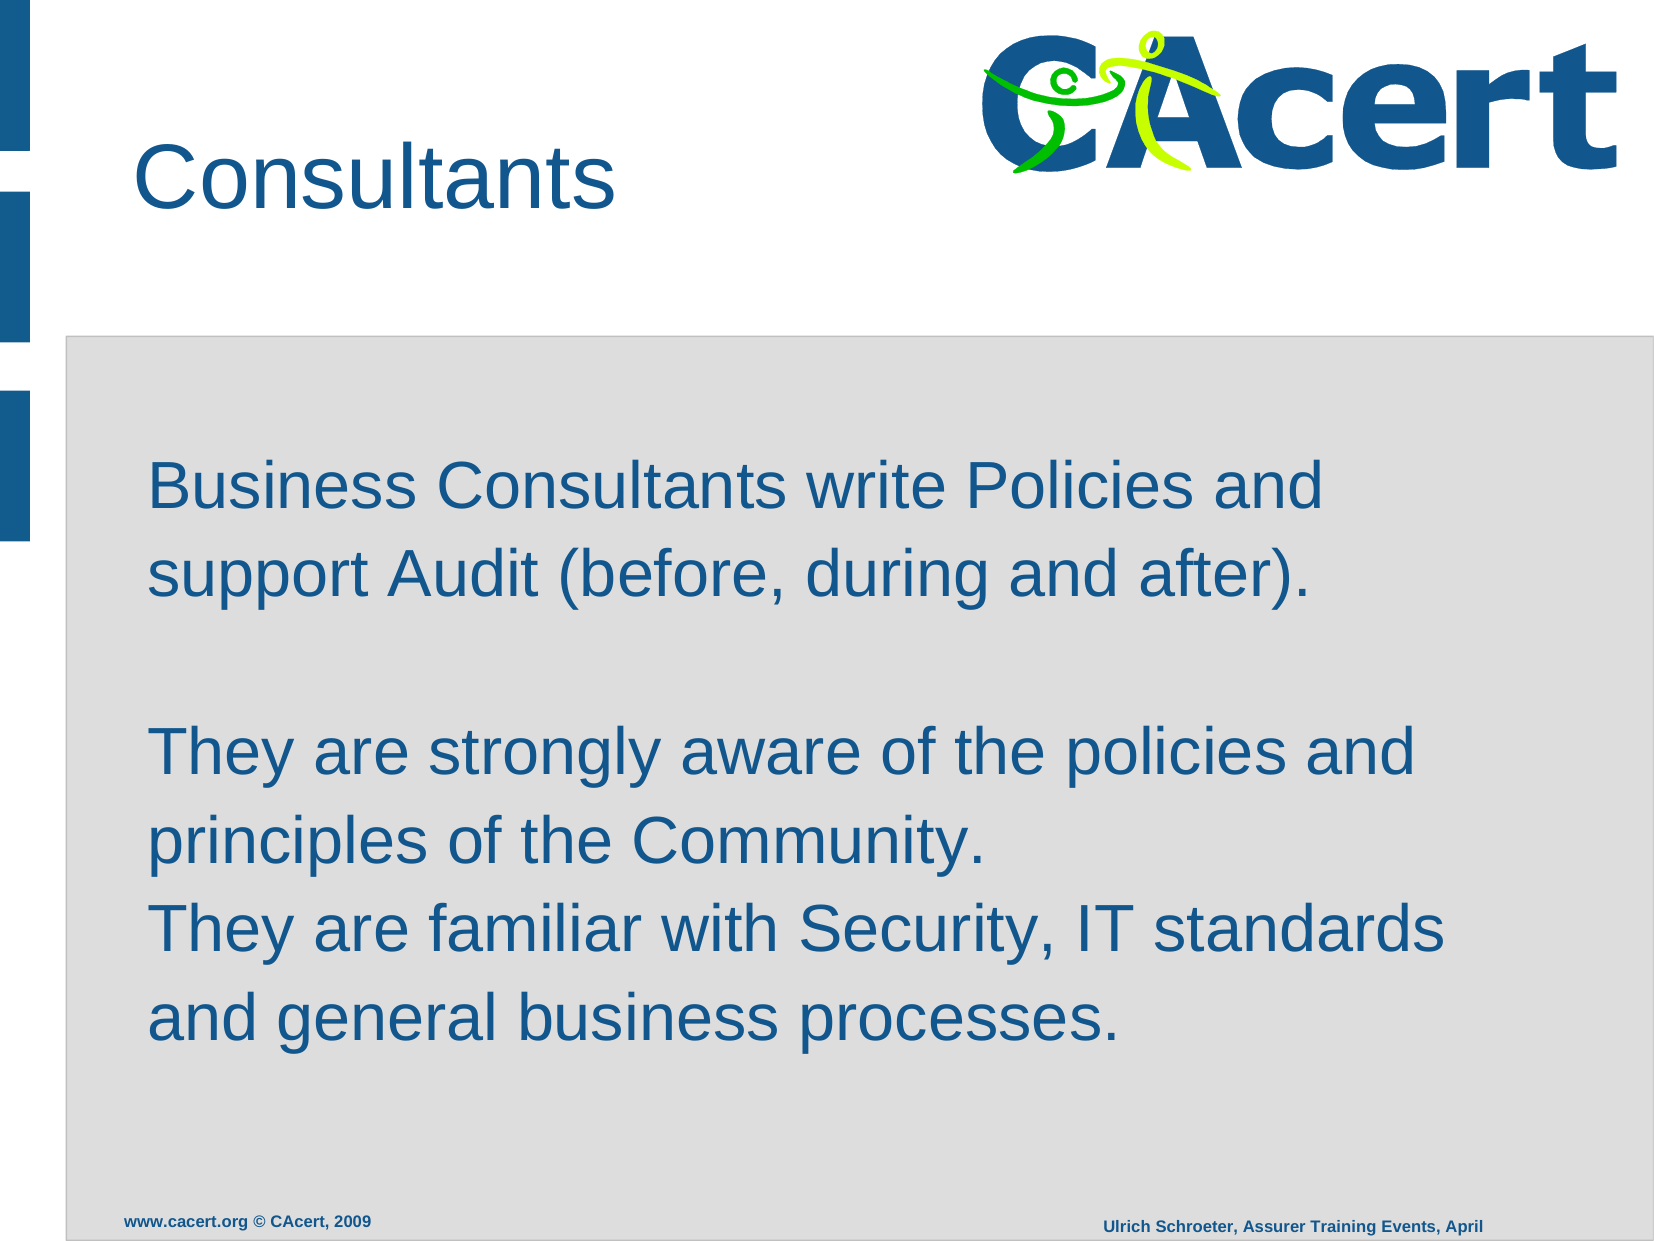

Consultants
Business Consultants write Policies and
support Audit (before, during and after).
They are strongly aware of the policies and
principles of the Community.
They are familiar with Security, IT standards
and general business processes.